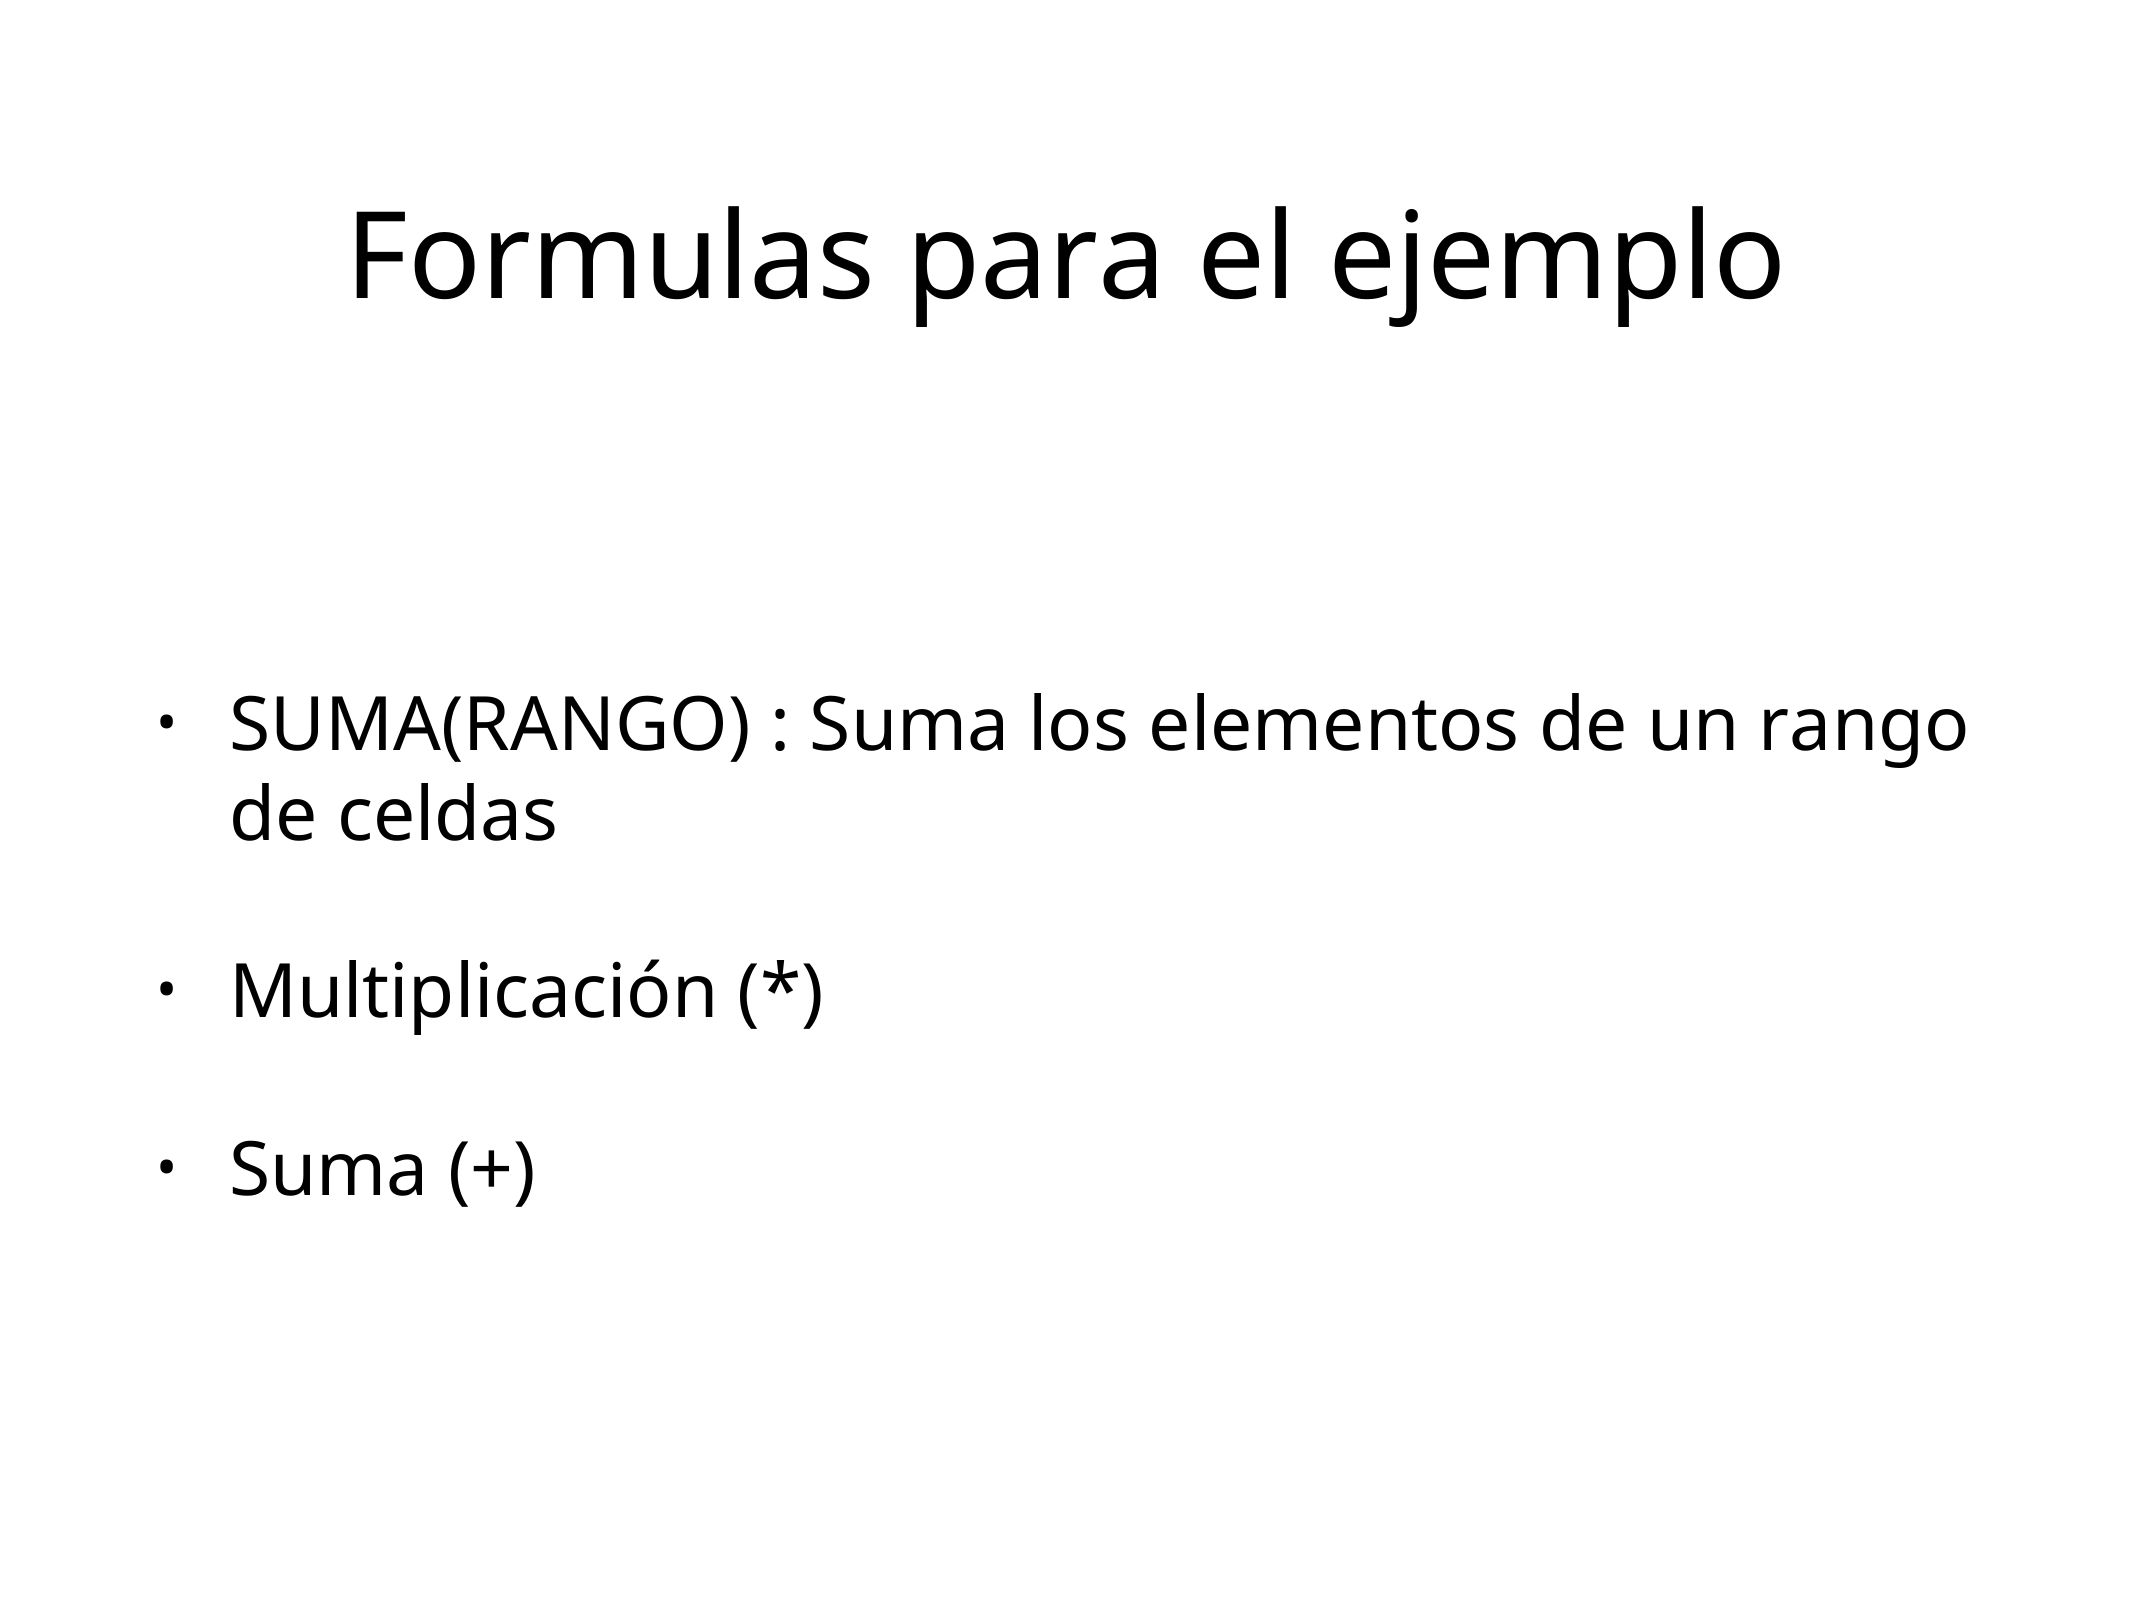

# Formulas para el ejemplo
SUMA(RANGO) : Suma los elementos de un rango de celdas
Multiplicación (*)
Suma (+)